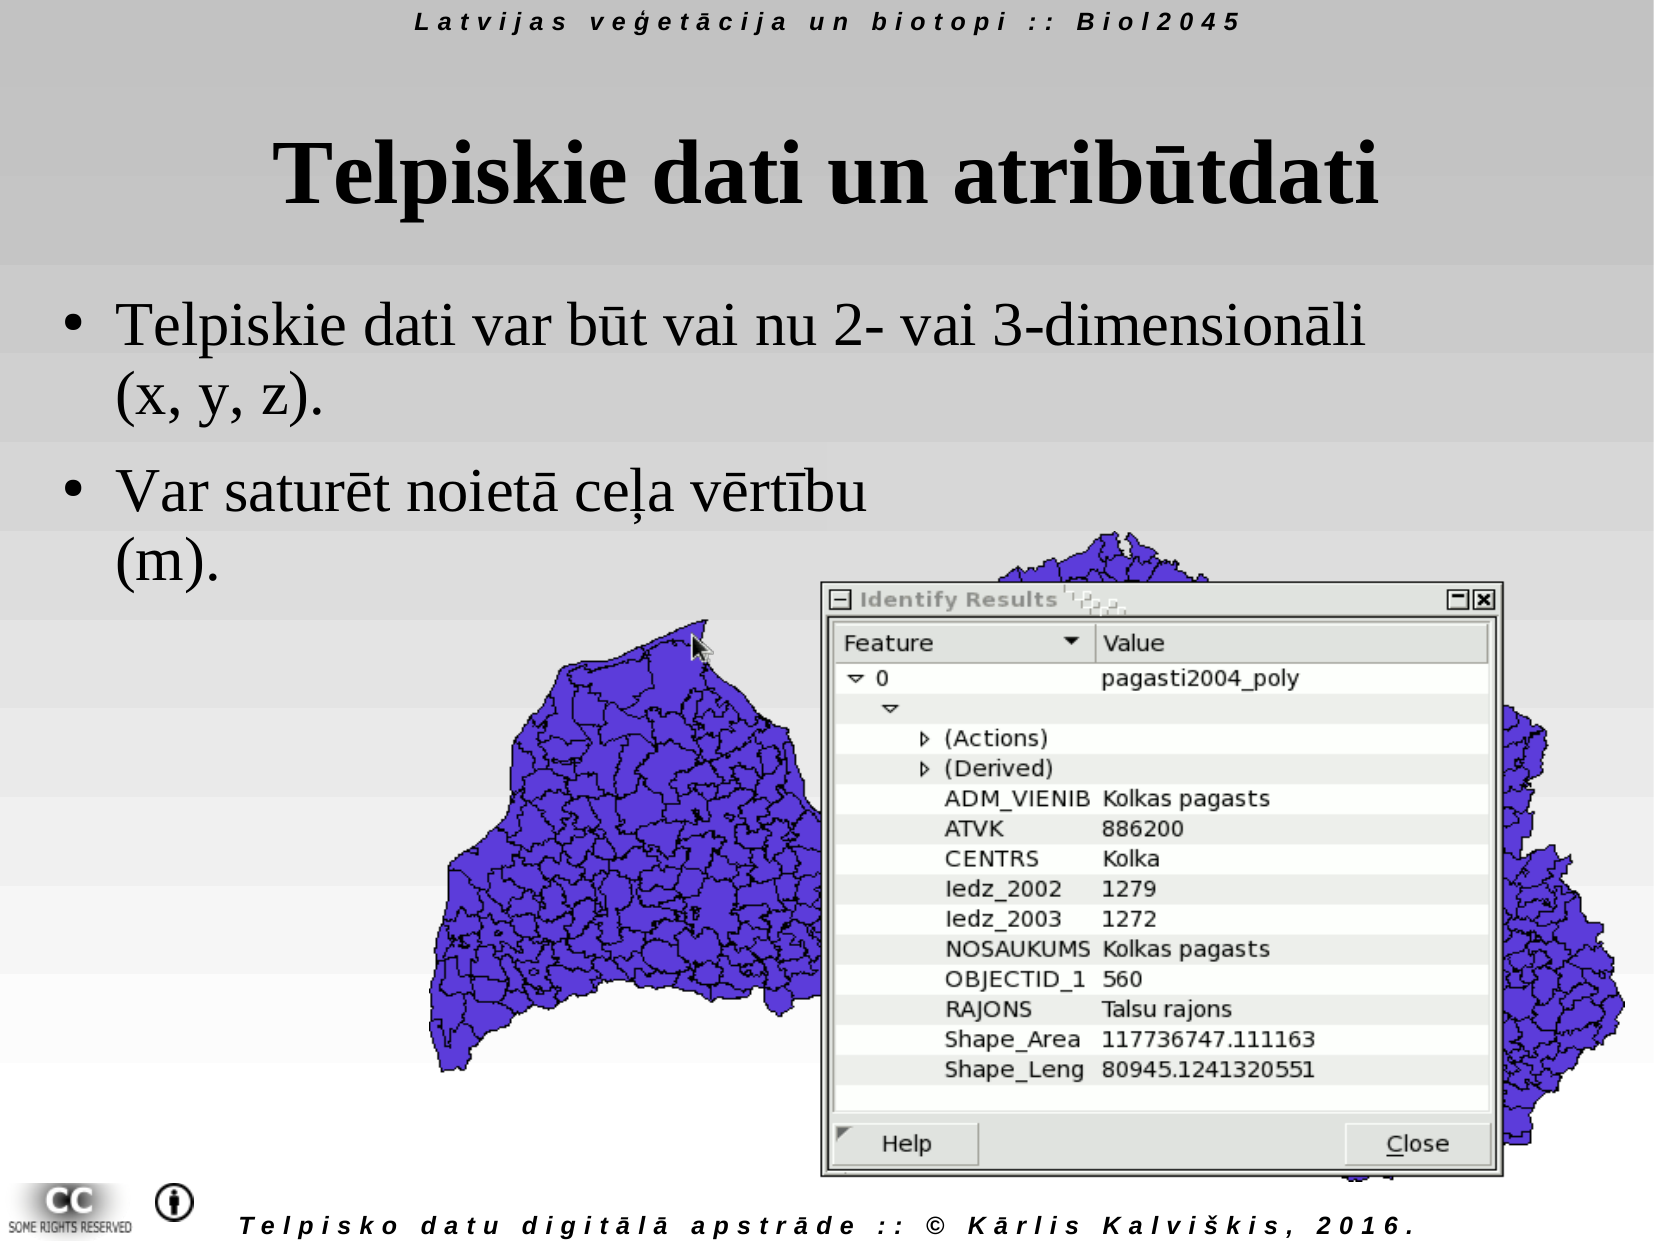

# Telpiskie dati un atribūtdati
Telpiskie dati var būt vai nu 2- vai 3-dimensionāli
(x, y, z).
Var saturēt noietā ceļa vērtību
(m).